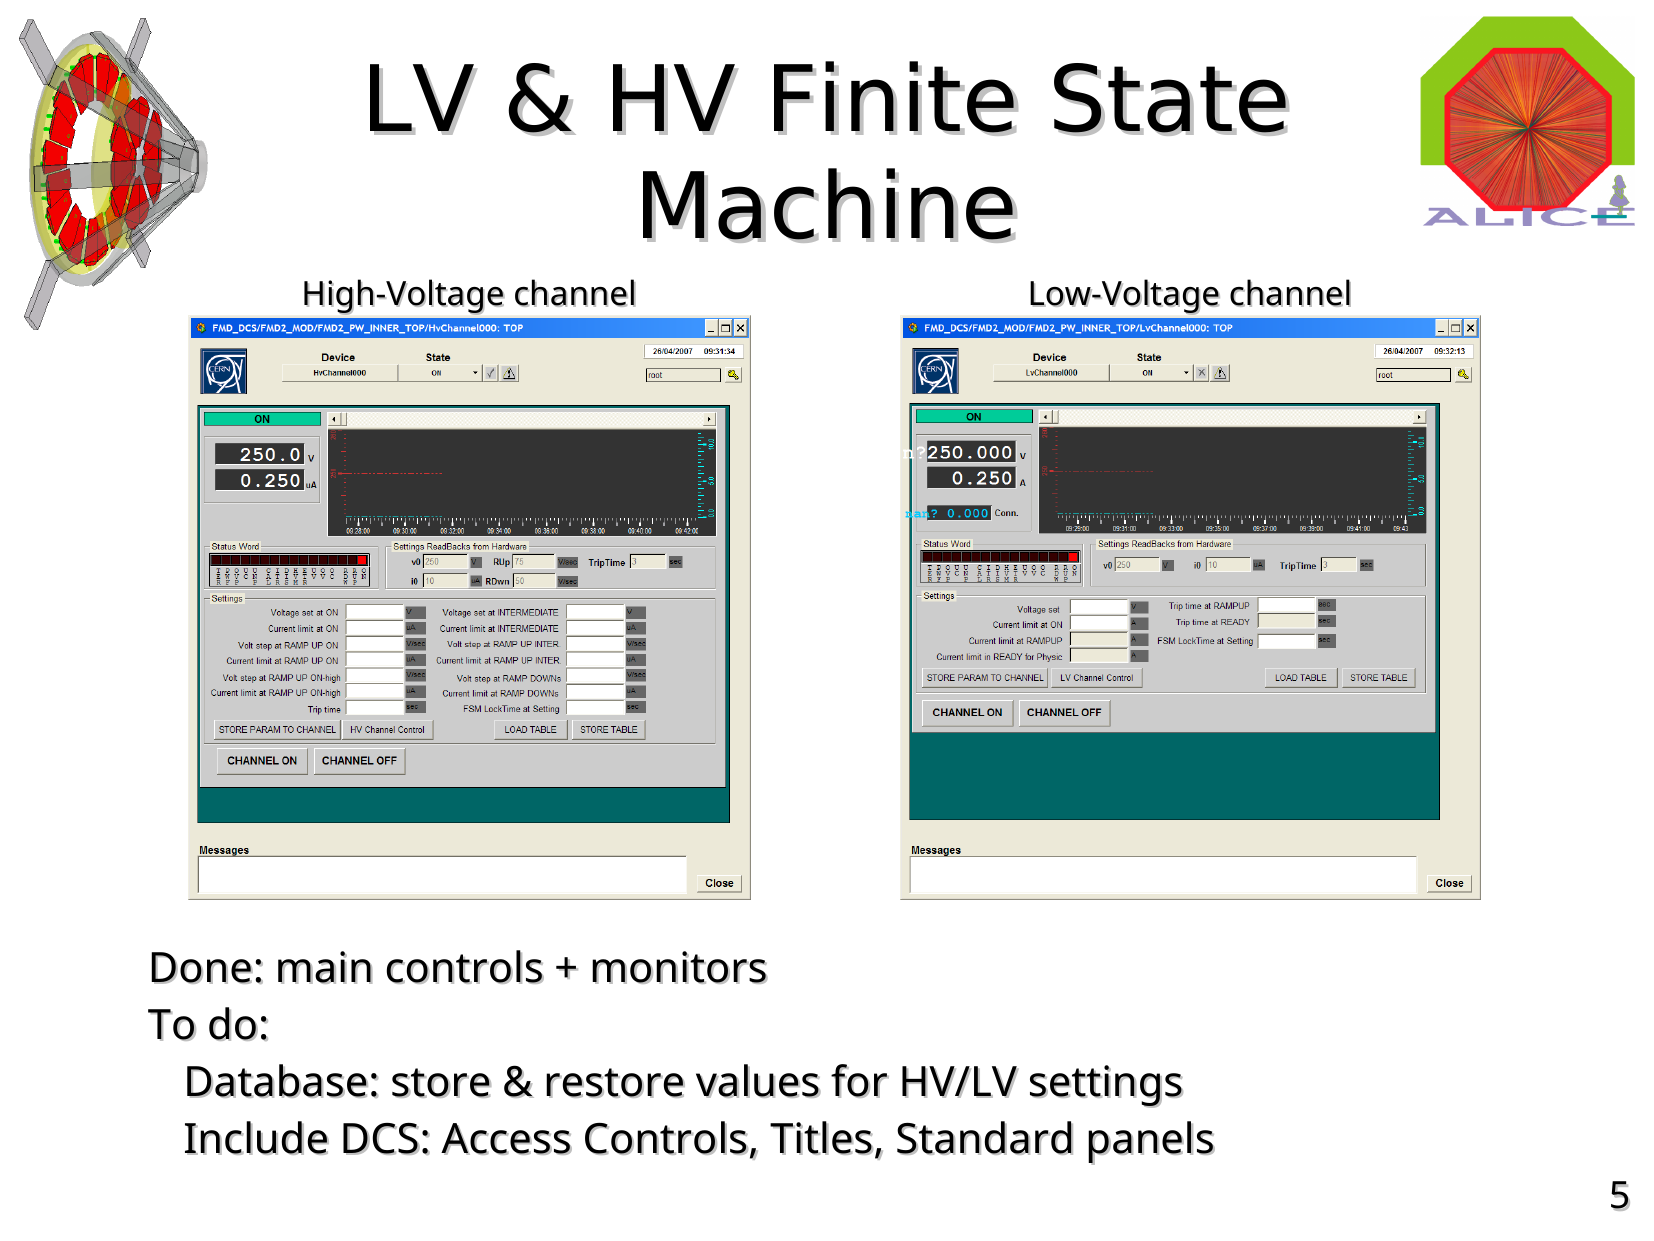

# LV & HV Finite State Machine
High-Voltage channel
Low-Voltage channel
Done: main controls + monitors
To do:
Database: store & restore values for HV/LV settings
Include DCS: Access Controls, Titles, Standard panels